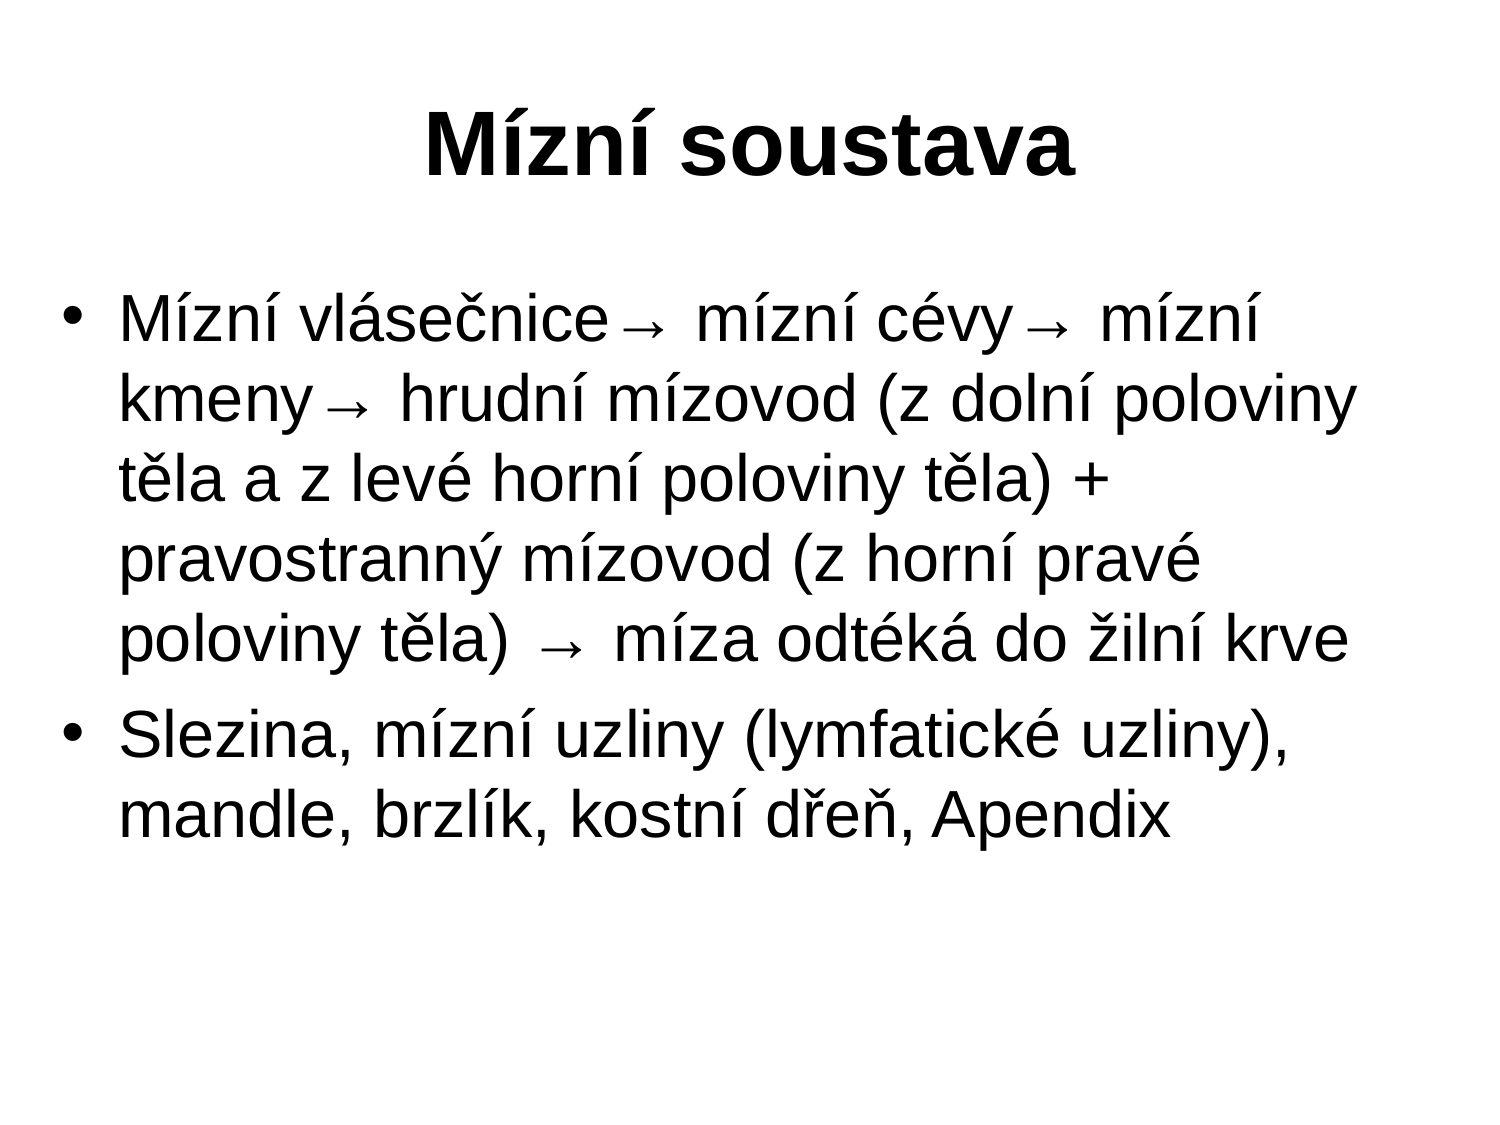

# Mízní soustava
Mízní vlásečnice→ mízní cévy→ mízní kmeny→ hrudní mízovod (z dolní poloviny těla a z levé horní poloviny těla) + pravostranný mízovod (z horní pravé poloviny těla) → míza odtéká do žilní krve
Slezina, mízní uzliny (lymfatické uzliny), mandle, brzlík, kostní dřeň, Apendix